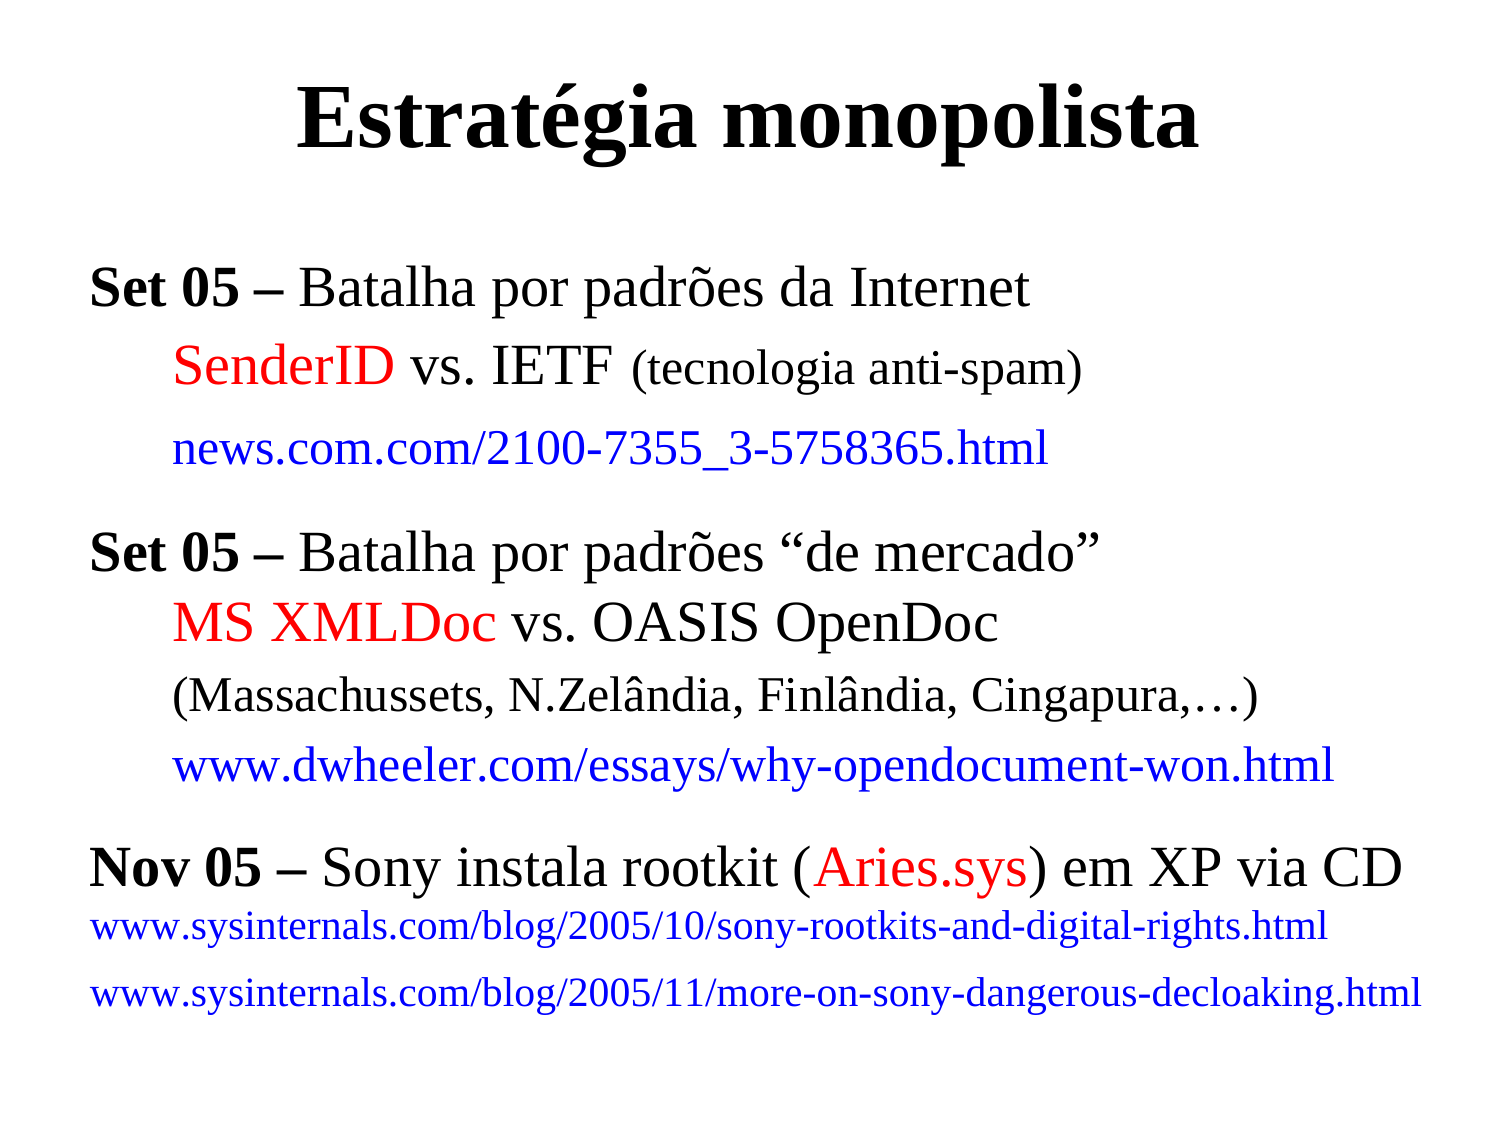

Estratégia monopolista
Set 05 – Batalha por padrões da Internet
	SenderID vs. IETF (tecnologia anti-spam)
	news.com.com/2100-7355_3-5758365.html
Set 05 – Batalha por padrões “de mercado”
	MS XMLDoc vs. OASIS OpenDoc
	(Massachussets, N.Zelândia, Finlândia, Cingapura,…)
	www.dwheeler.com/essays/why-opendocument-won.html
Nov 05 – Sony instala rootkit (Aries.sys) em XP via CD
www.sysinternals.com/blog/2005/10/sony-rootkits-and-digital-rights.html
www.sysinternals.com/blog/2005/11/more-on-sony-dangerous-decloaking.html